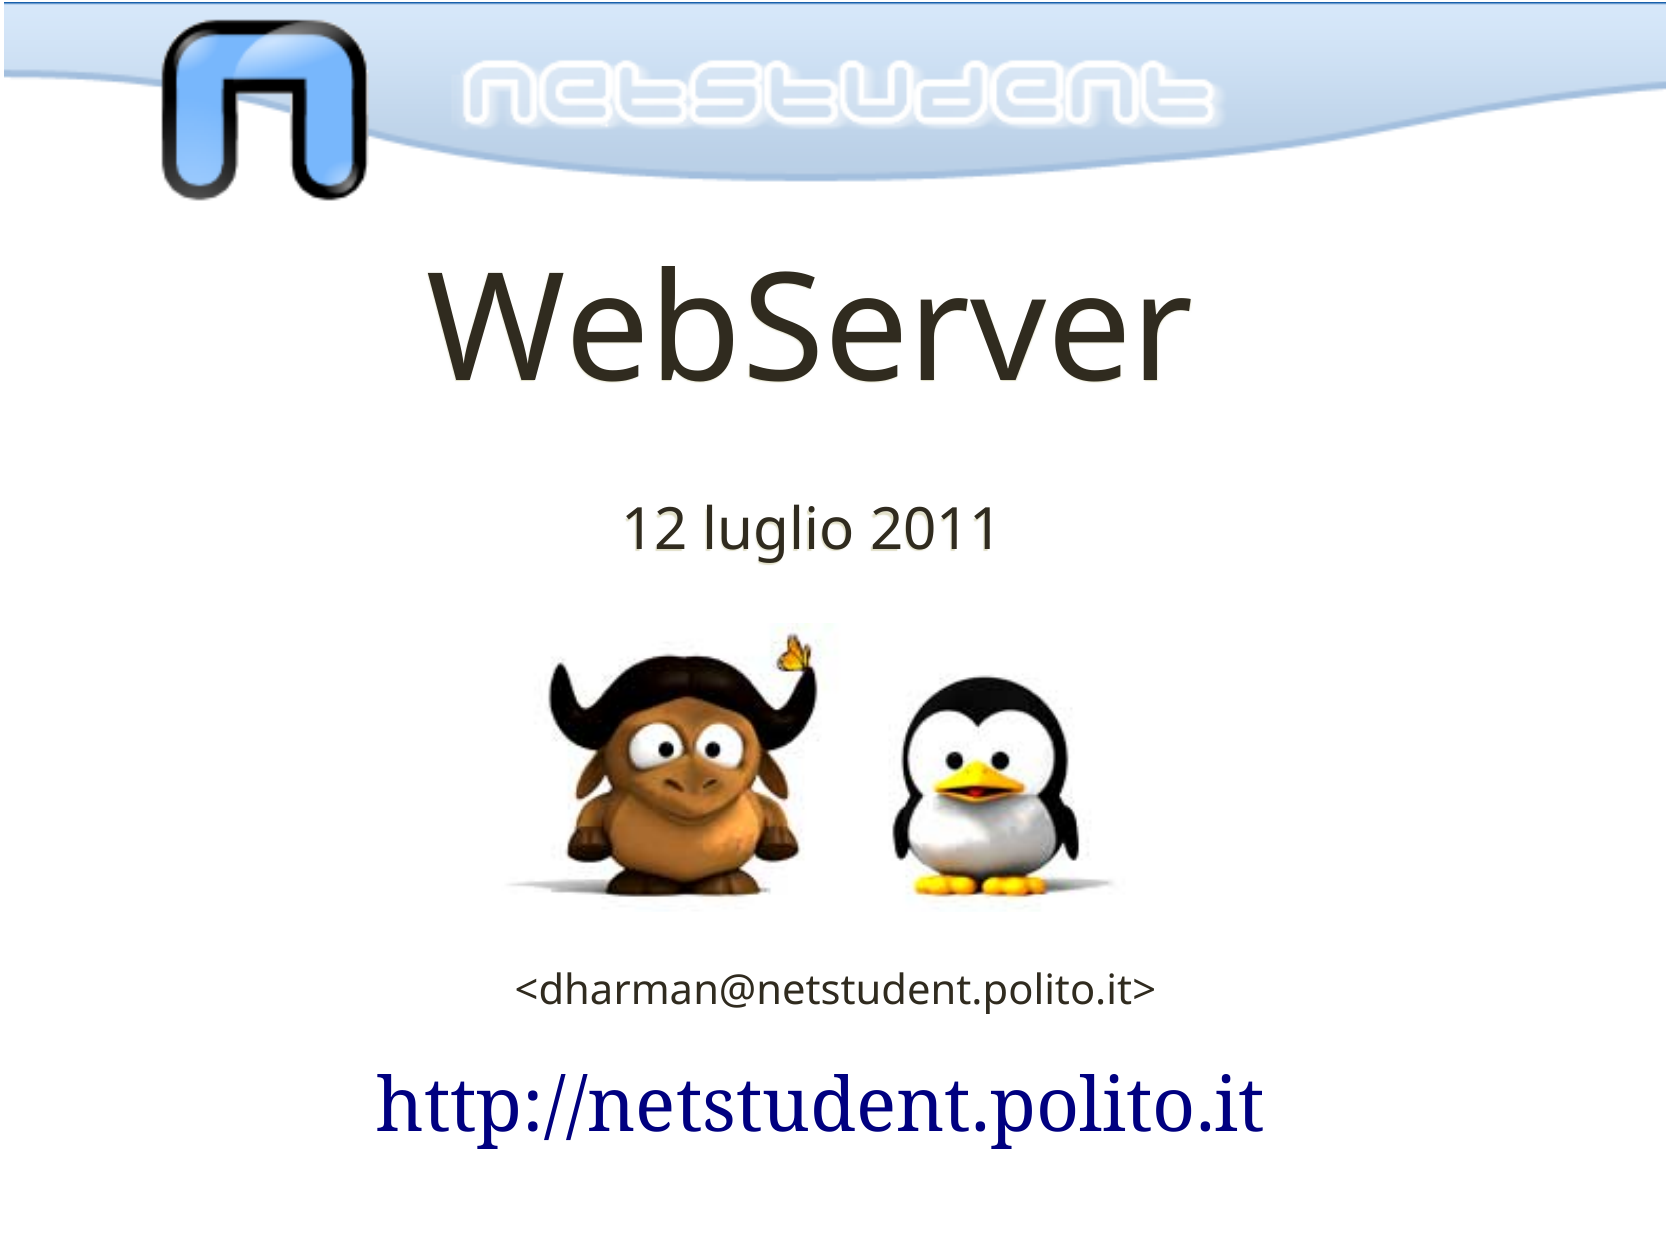

# WebServer
12 luglio 2011
<dharman@netstudent.polito.it>
http://netstudent.polito.it